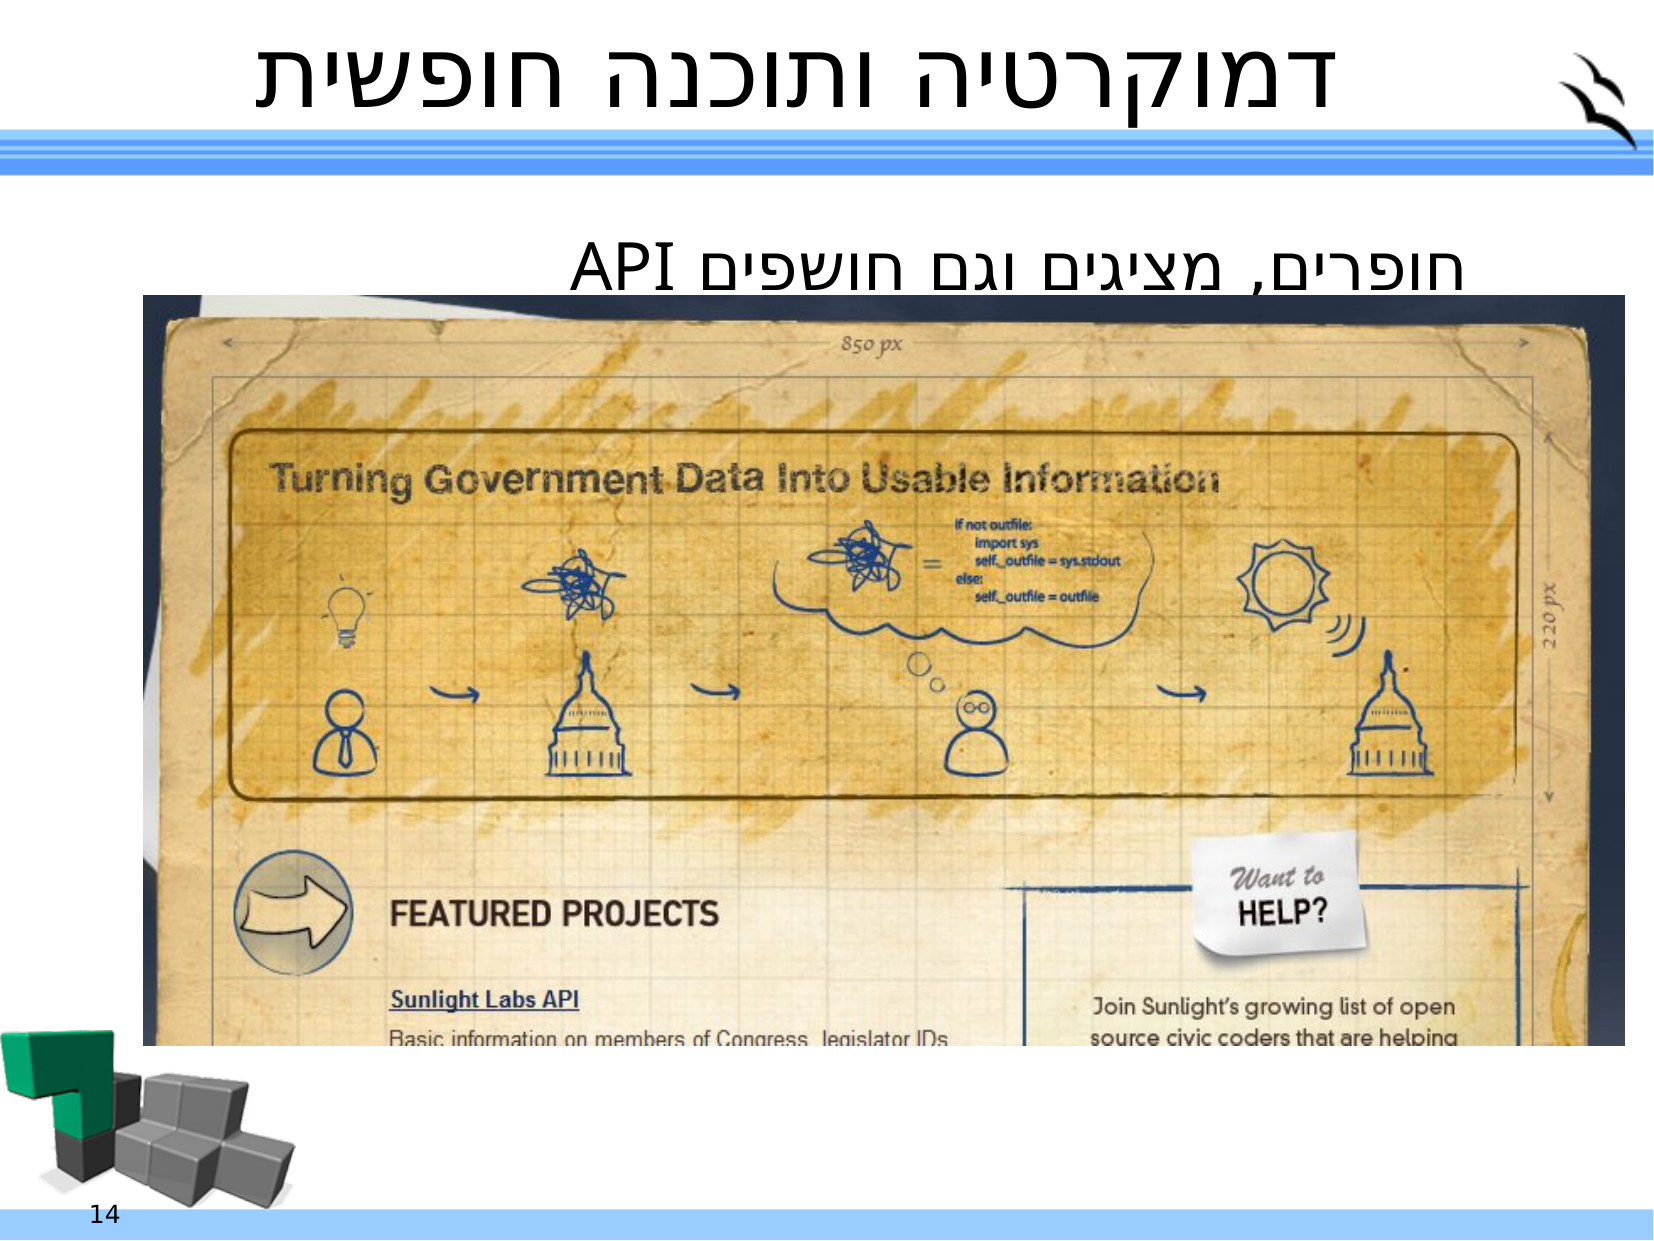

# דמוקרטיה ותוכנה חופשית
חופרים, מציגים וגם חושפים API